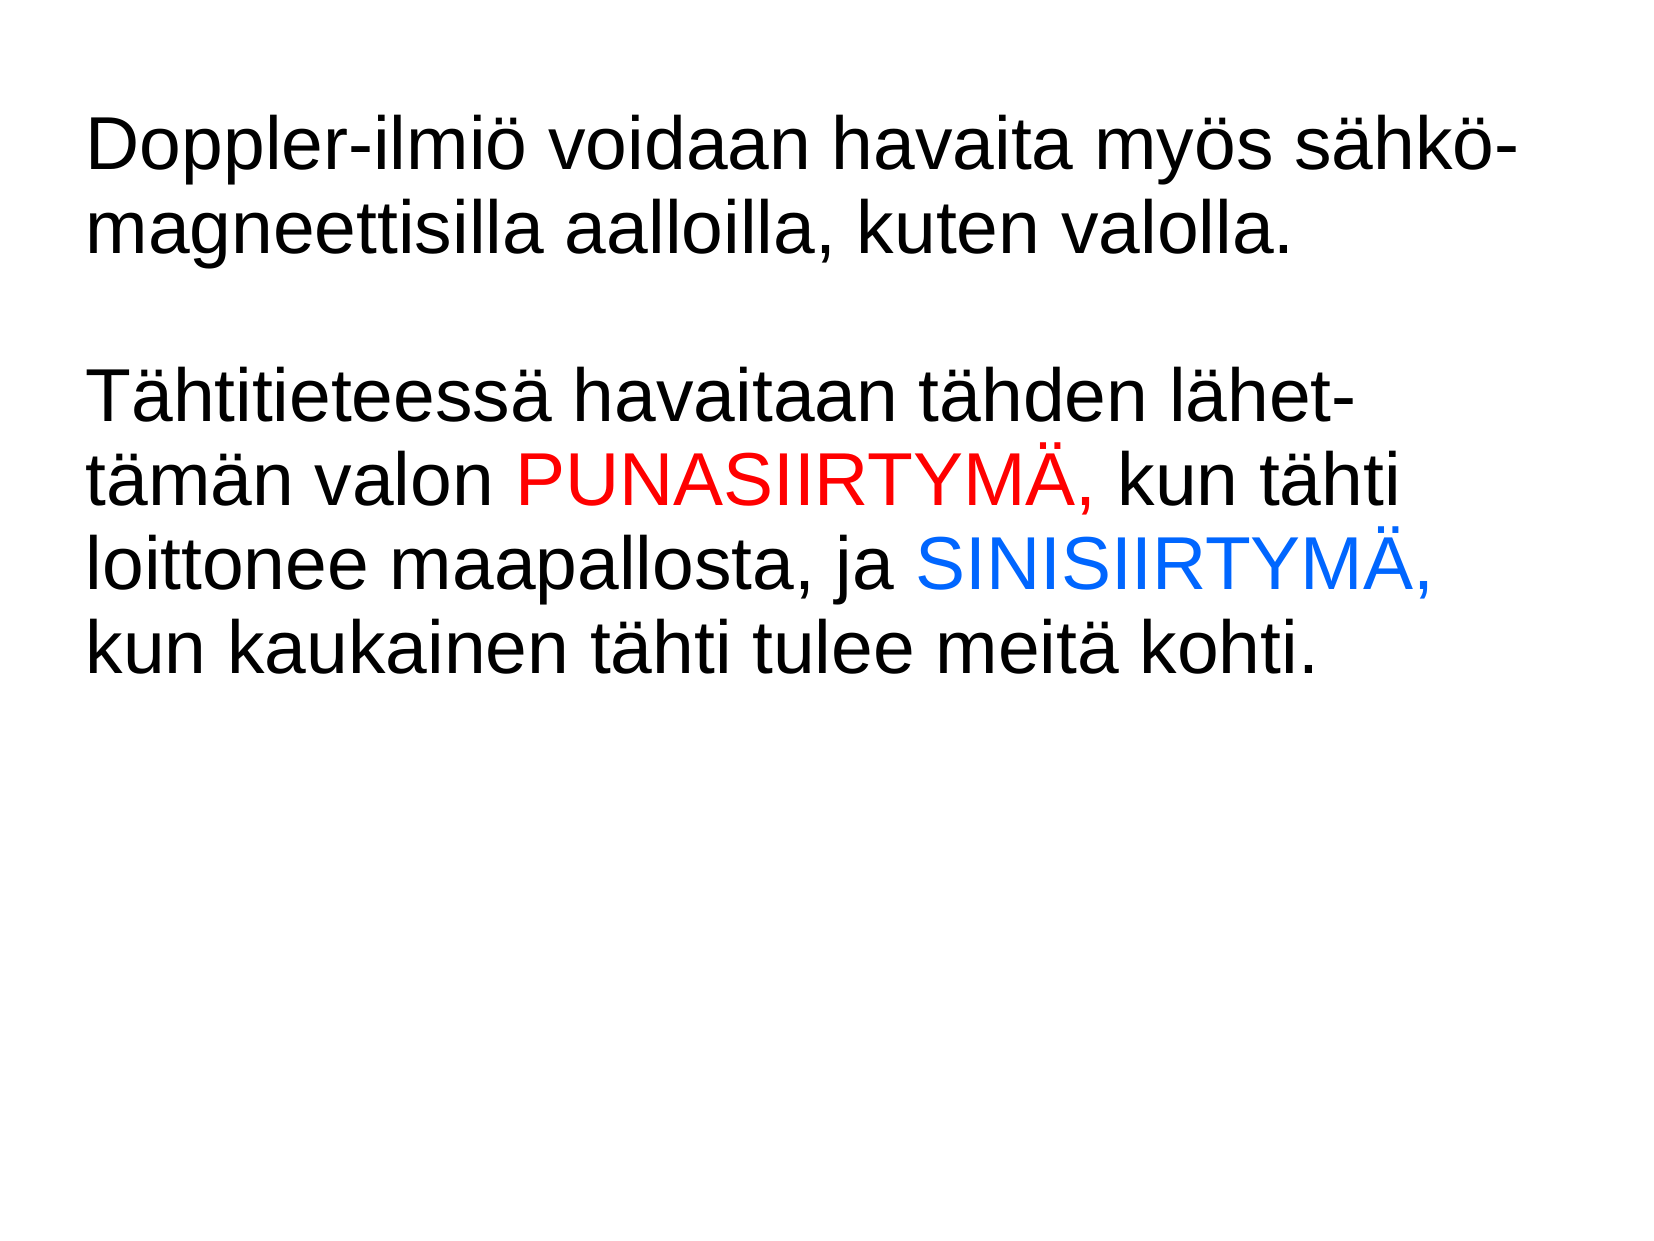

Doppler-ilmiö voidaan havaita myös sähkö-magneettisilla aalloilla, kuten valolla.
Tähtitieteessä havaitaan tähden lähet-tämän valon PUNASIIRTYMÄ, kun tähti loittonee maapallosta, ja SINISIIRTYMÄ, kun kaukainen tähti tulee meitä kohti.